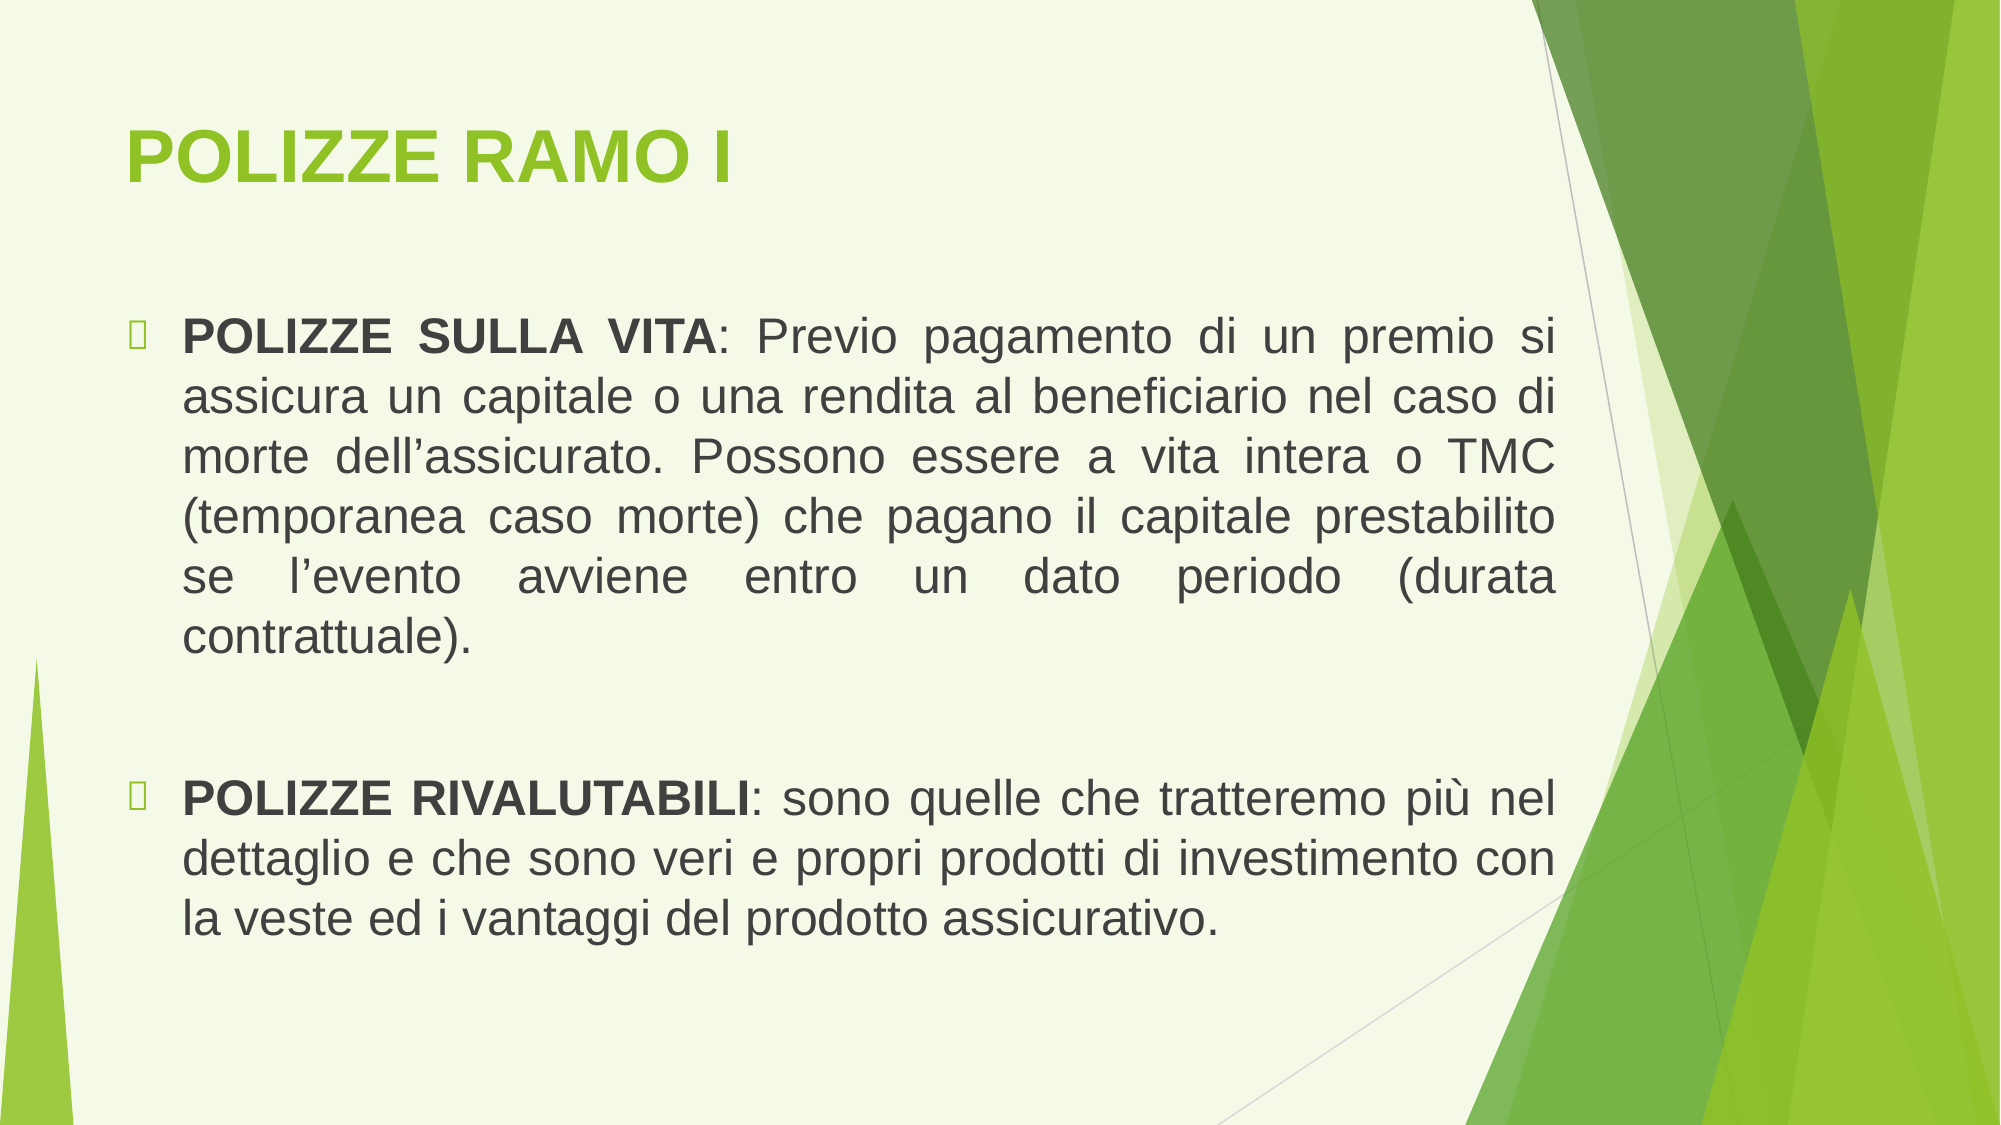

# POLIZZE RAMO I
POLIZZE SULLA VITA: Previo pagamento di un premio si assicura un capitale o una rendita al beneficiario nel caso di morte dell’assicurato. Possono essere a vita intera o TMC (temporanea caso morte) che pagano il capitale prestabilito se l’evento avviene entro un dato periodo (durata contrattuale).
POLIZZE RIVALUTABILI: sono quelle che tratteremo più nel dettaglio e che sono veri e propri prodotti di investimento con la veste ed i vantaggi del prodotto assicurativo.